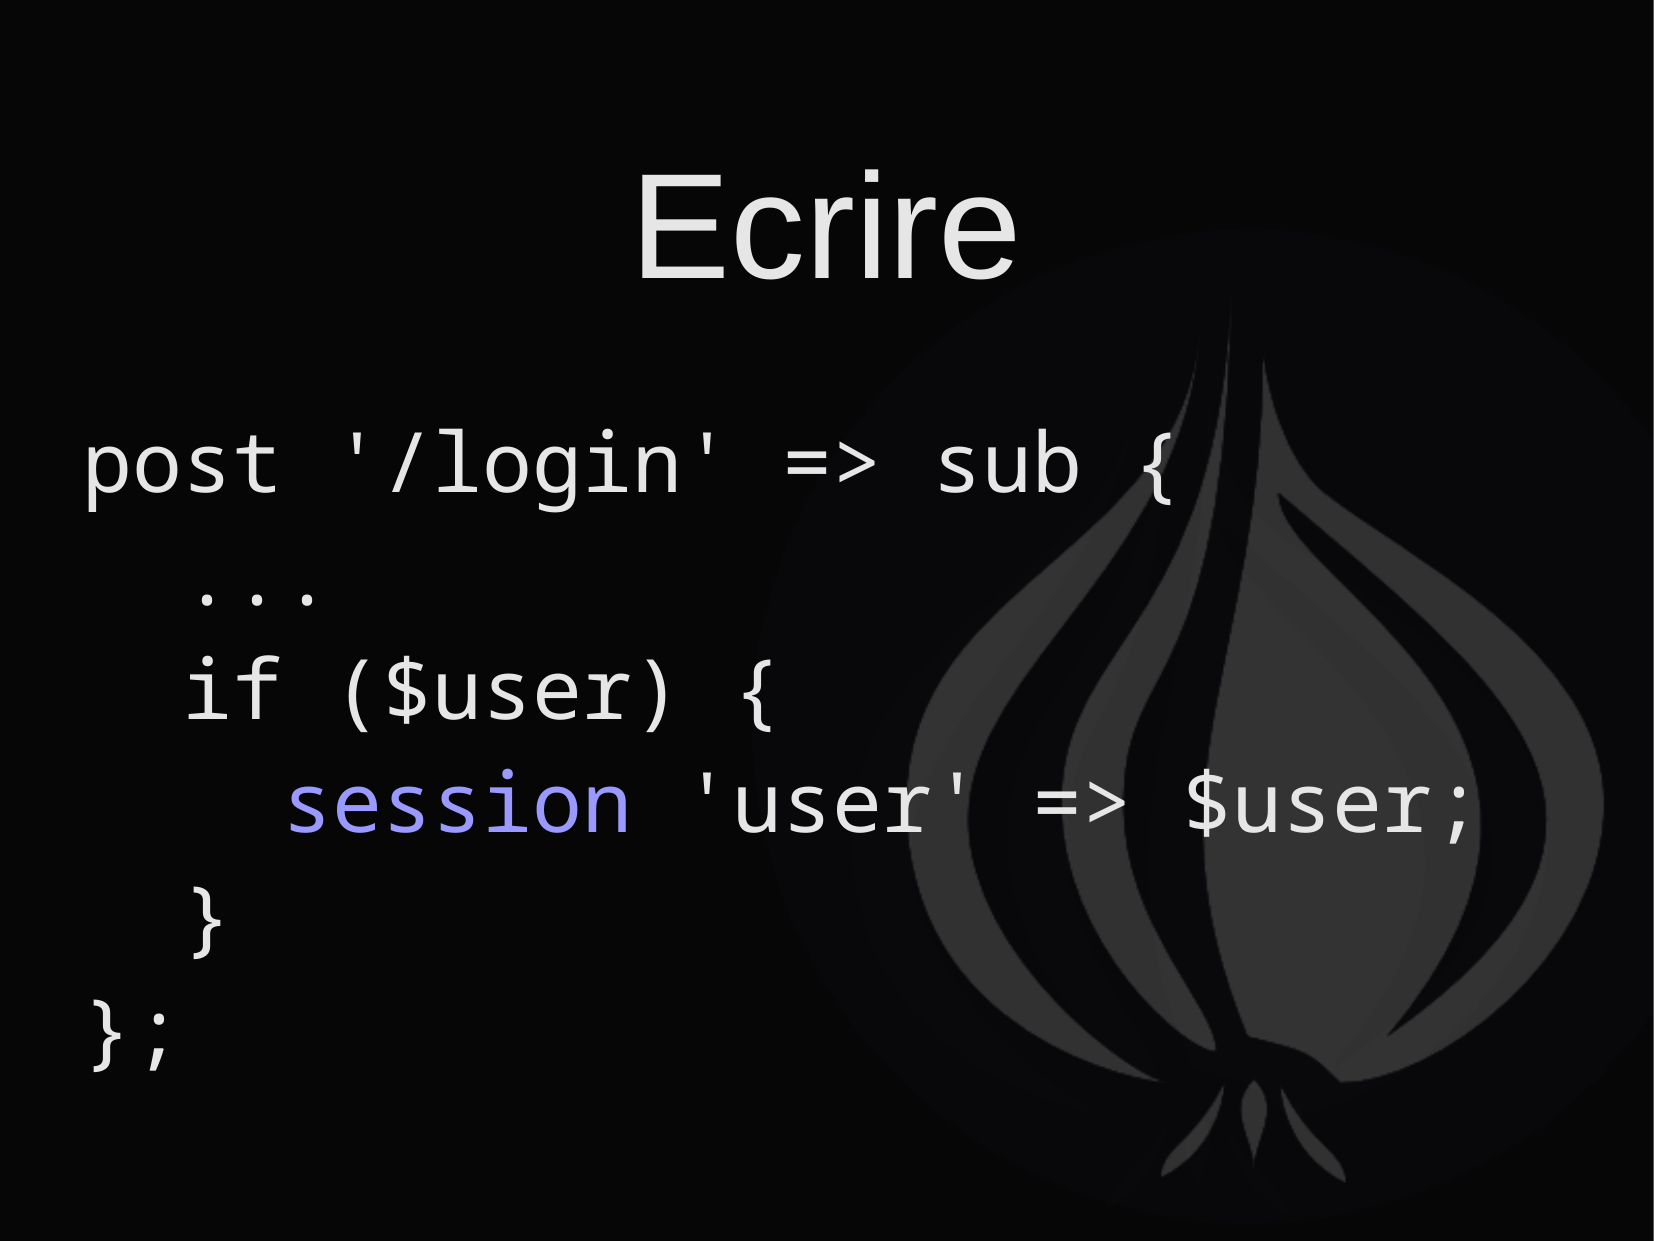

# Ecrire
post '/login' => sub {
 ...
 if ($user) {
 session 'user' => $user;
 }
};